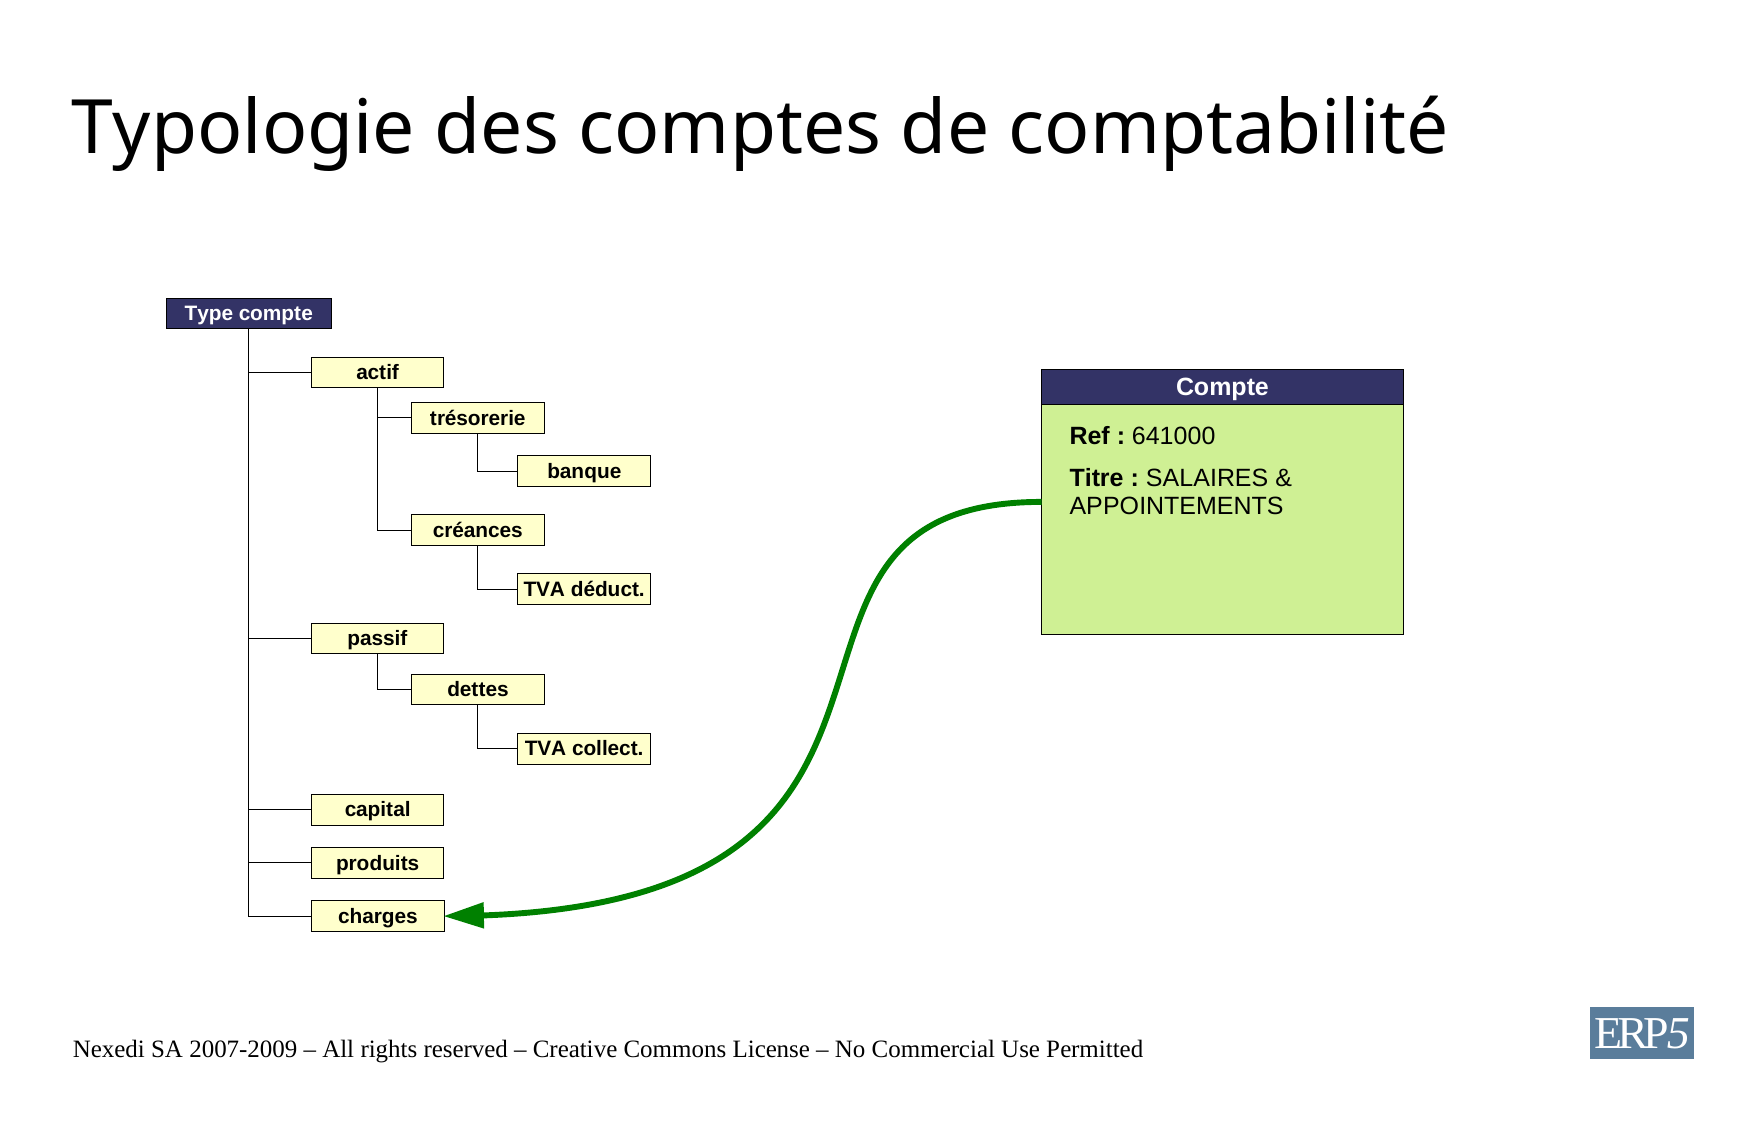

# Typologie des comptes de comptabilité
Type compte
actif
Compte
trésorerie
Ref : 641000
banque
Titre : SALAIRES & APPOINTEMENTS
créances
TVA déduct.
passif
dettes
TVA collect.
capital
produits
charges